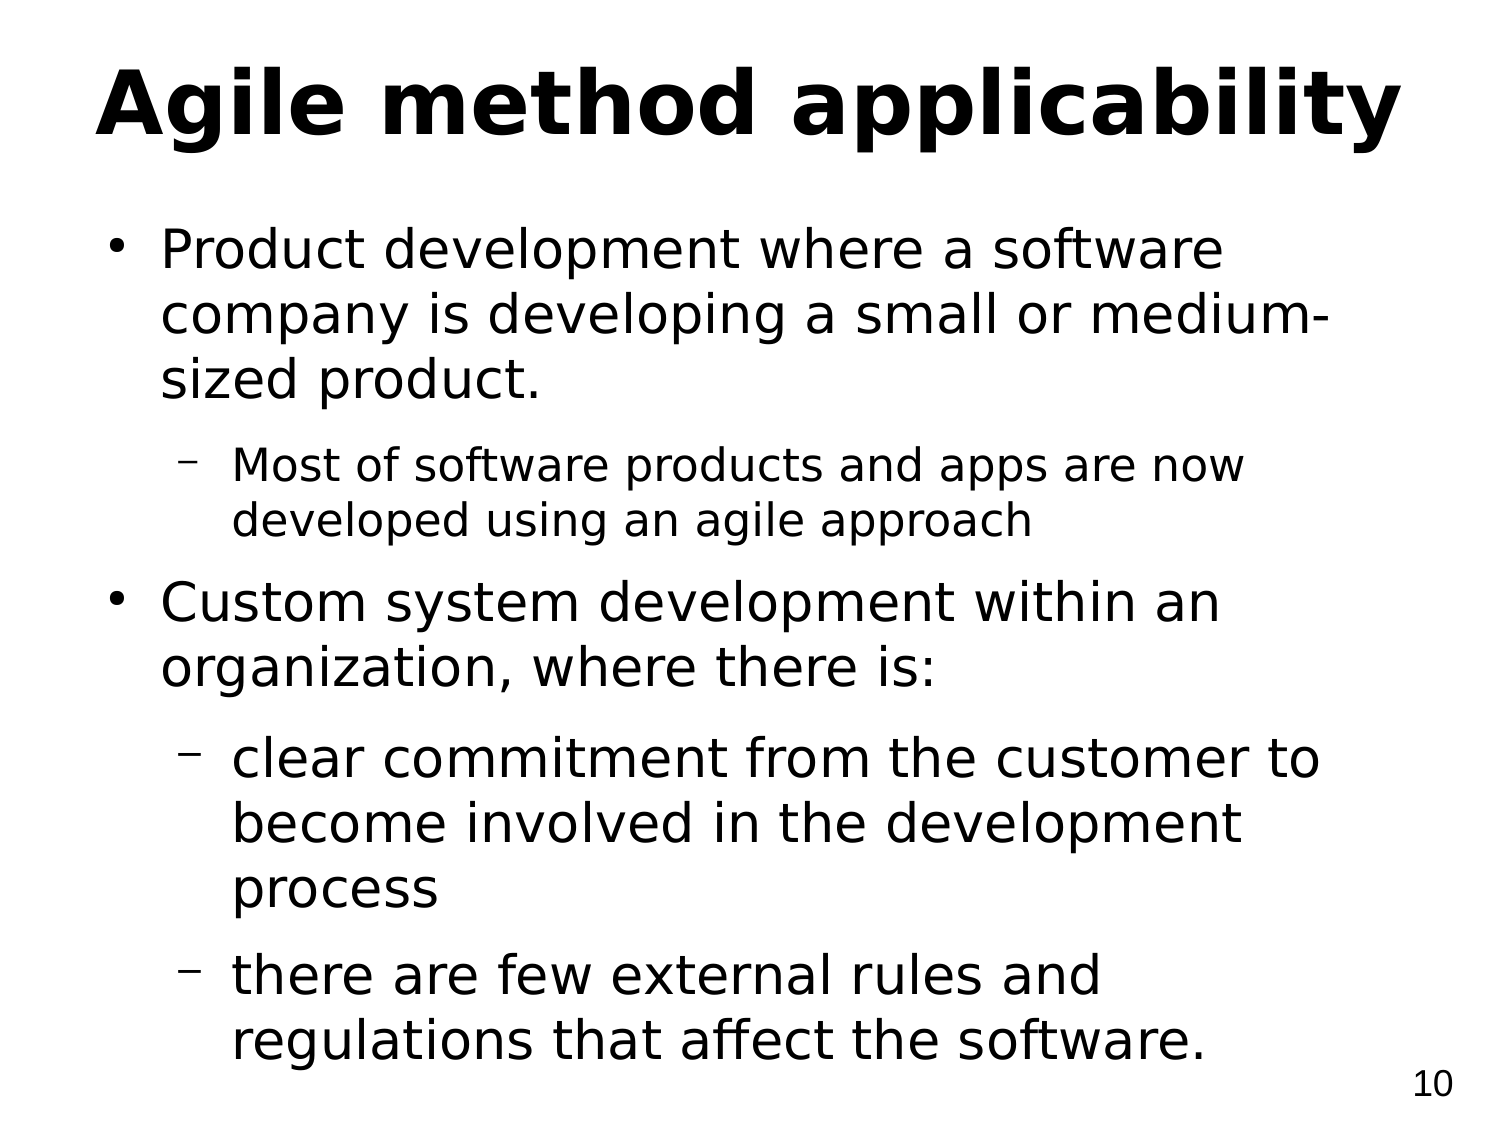

# Agile method applicability
Product development where a software company is developing a small or medium-sized product.
Most of software products and apps are now developed using an agile approach
Custom system development within an organization, where there is:
clear commitment from the customer to become involved in the development process
there are few external rules and regulations that affect the software.